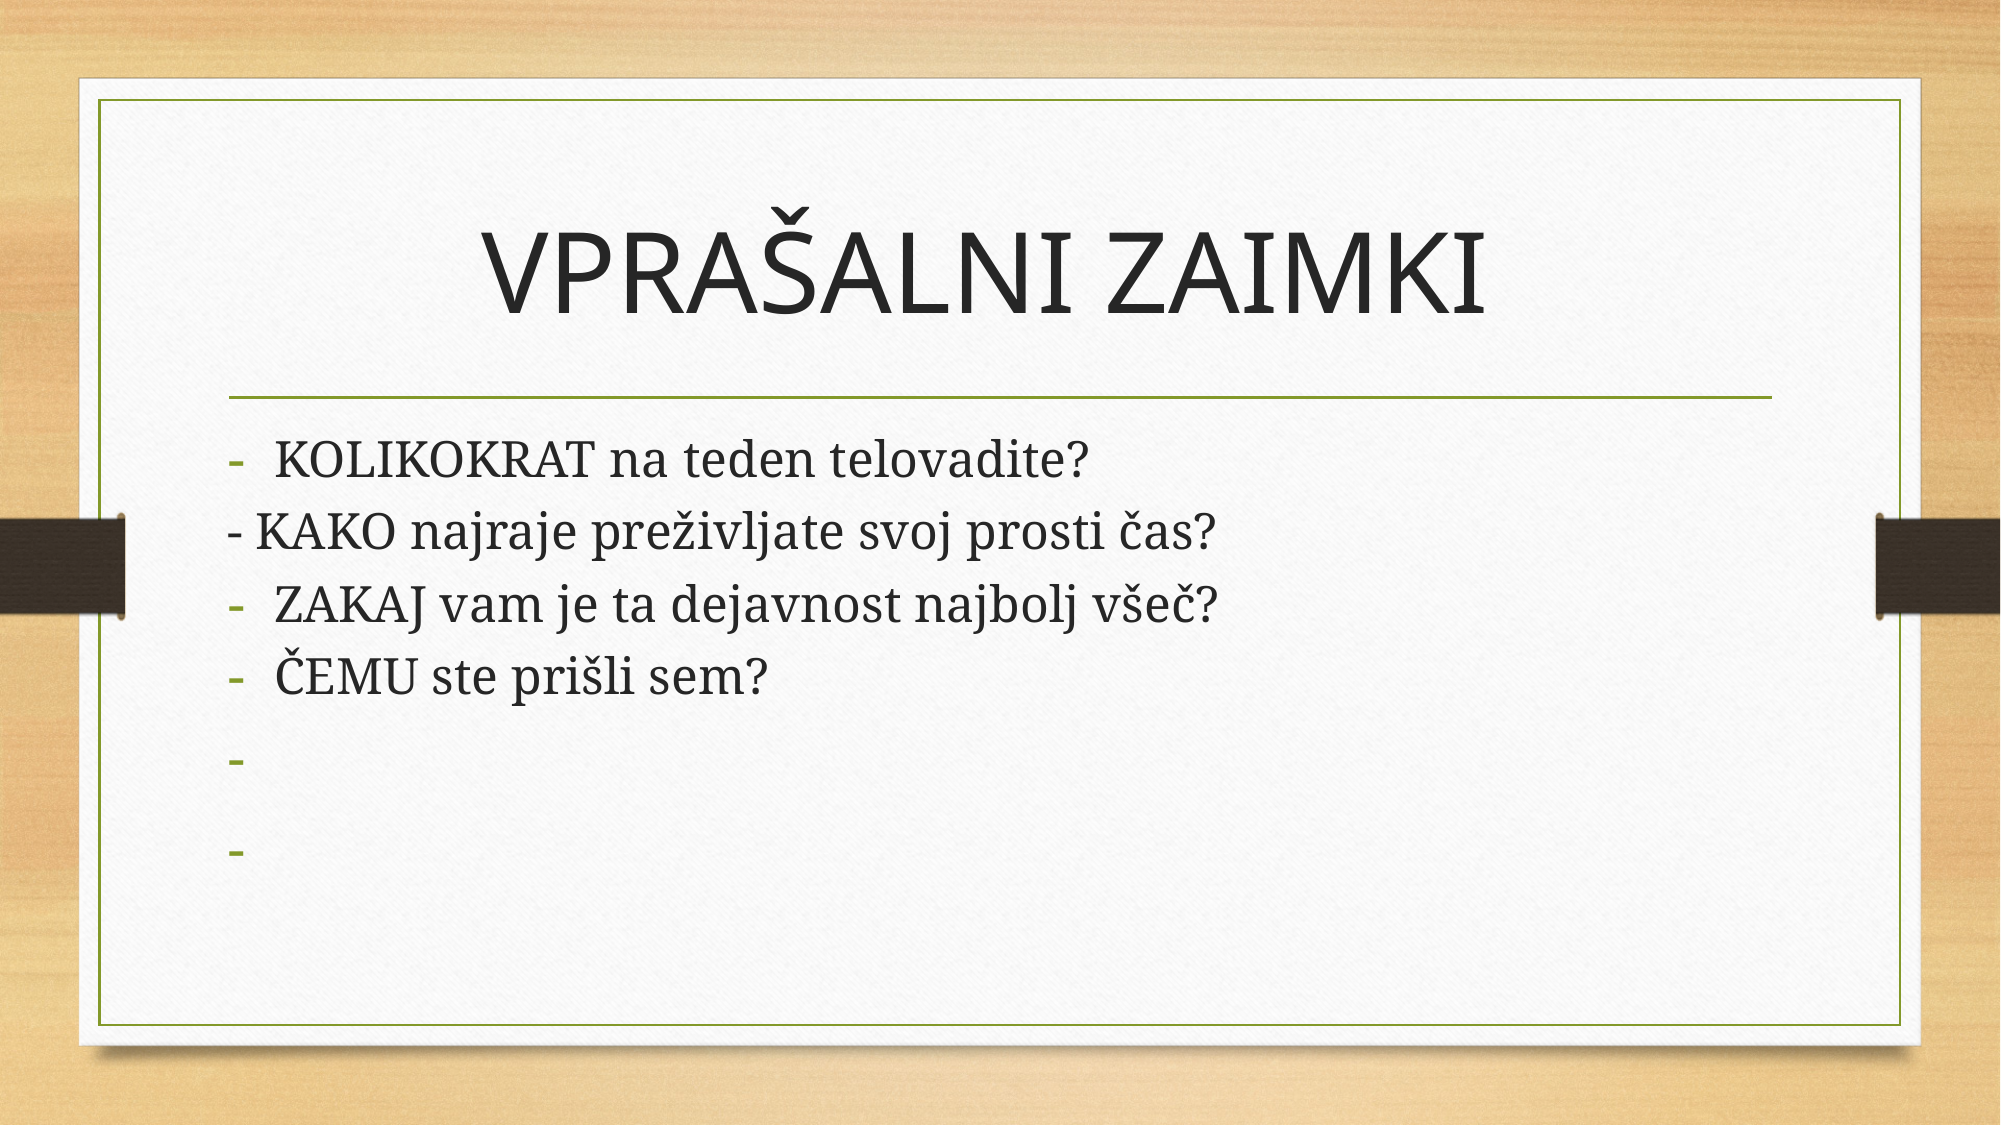

# VPRAŠALNI ZAIMKI
KOLIKOKRAT na teden telovadite?
- KAKO najraje preživljate svoj prosti čas?
ZAKAJ vam je ta dejavnost najbolj všeč?
ČEMU ste prišli sem?